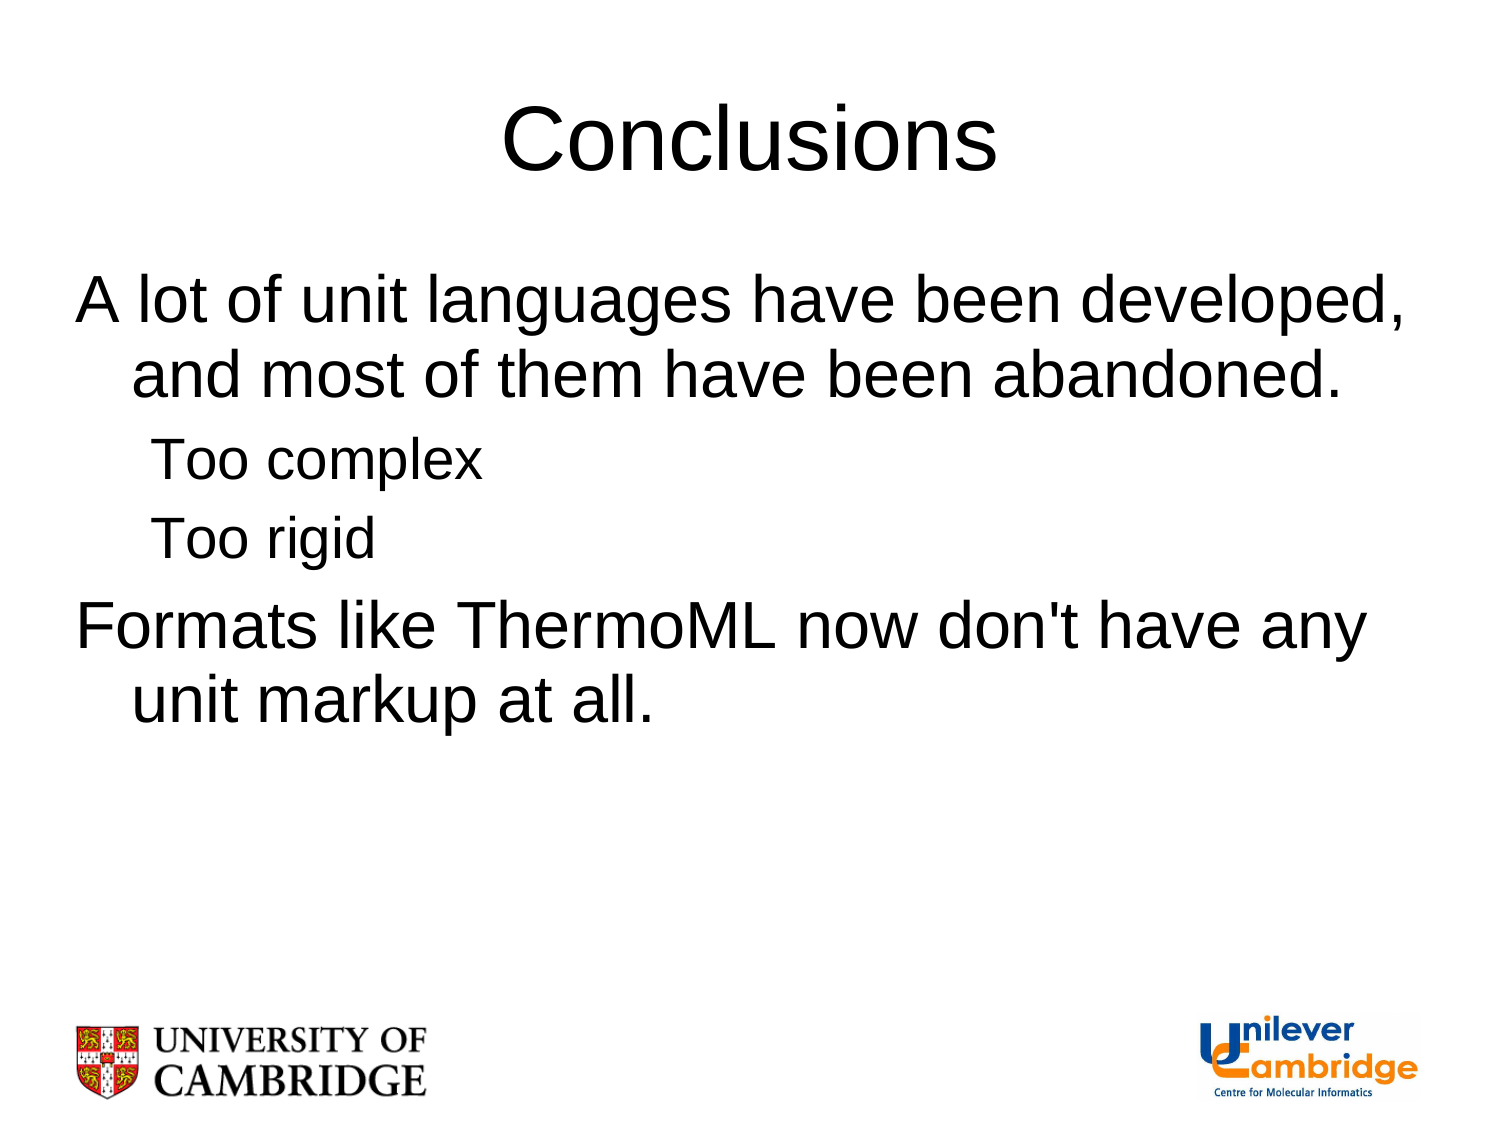

# Conclusions
A lot of unit languages have been developed, and most of them have been abandoned.
Too complex
Too rigid
Formats like ThermoML now don't have any unit markup at all.